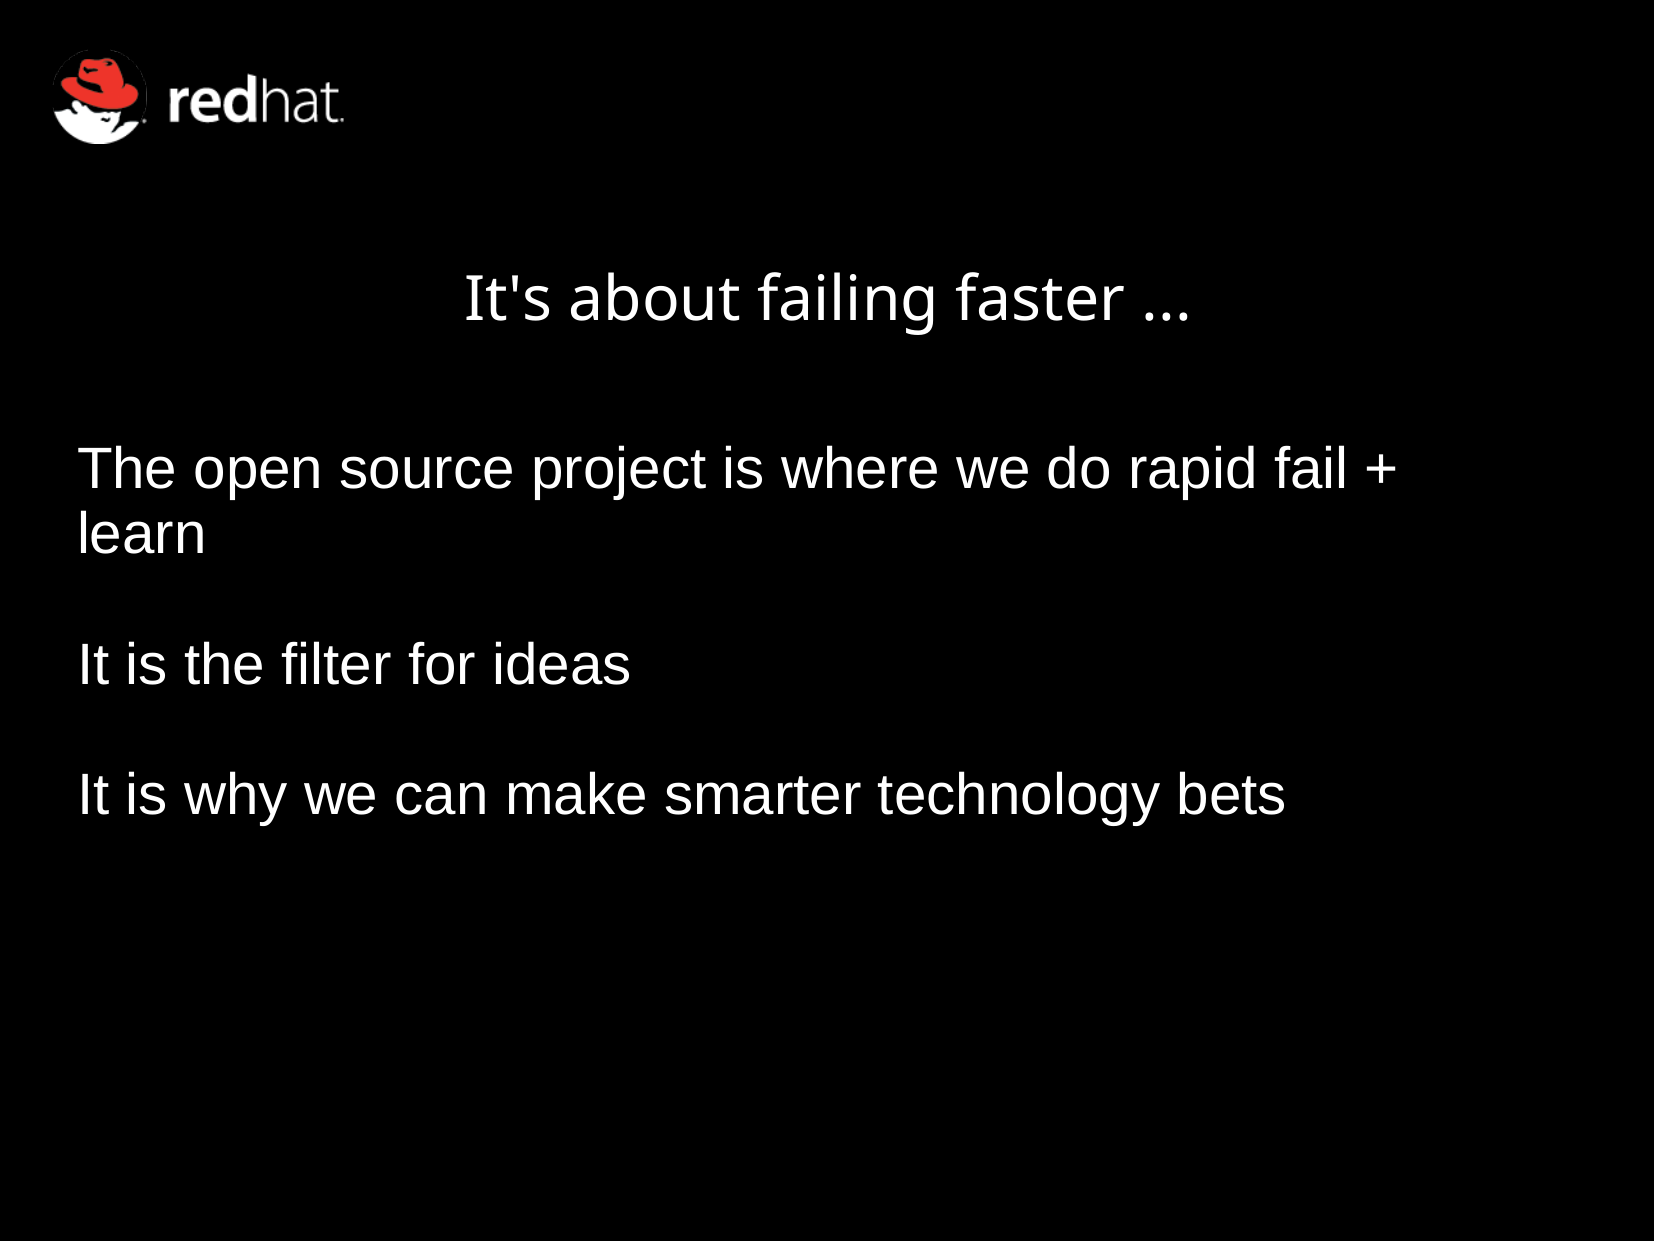

It's about failing faster ...
# The open source project is where we do rapid fail + learn
It is the filter for ideas
It is why we can make smarter technology bets